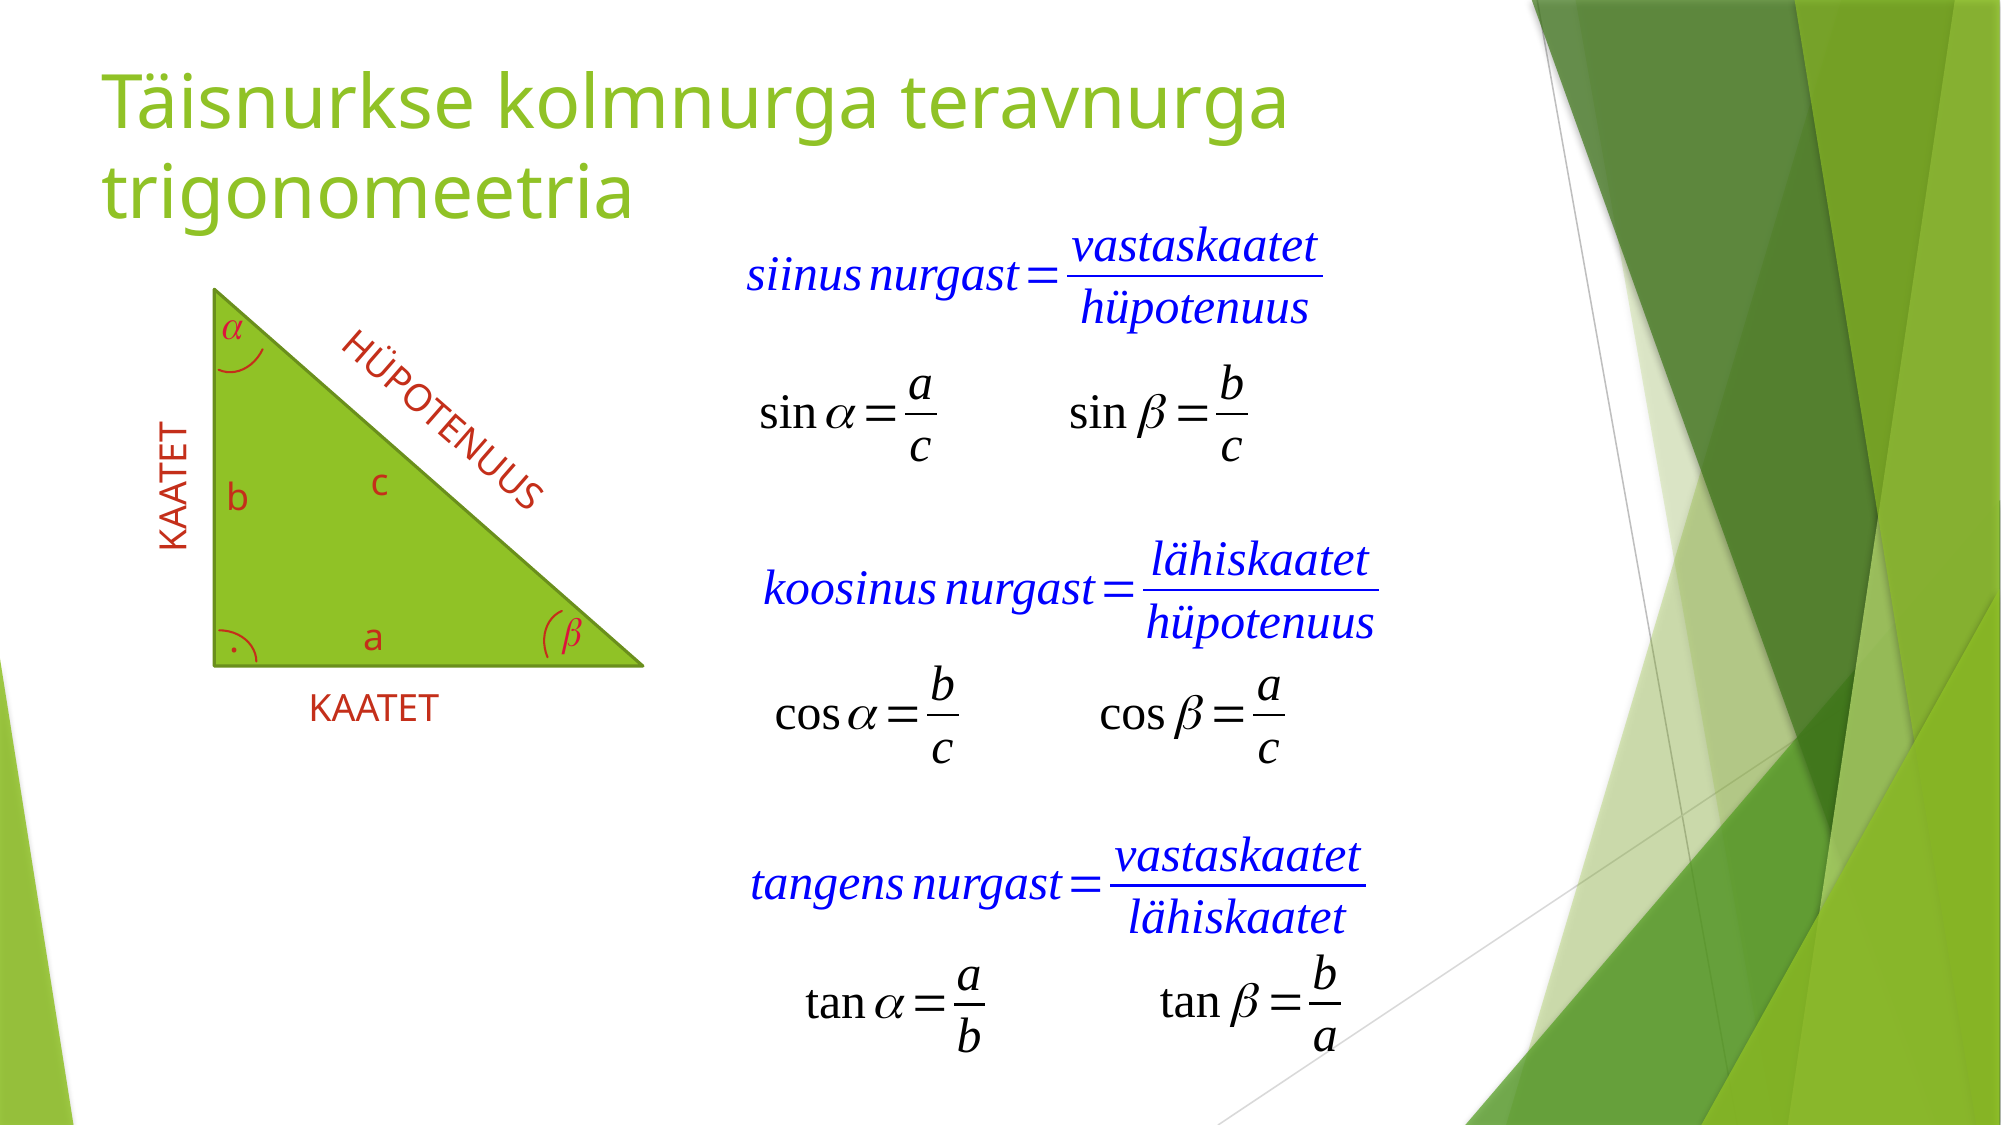

# Täisnurkse kolmnurga teravnurga trigonomeetria
HÜPOTENUUS
c
KAATET
b
a
.
KAATET